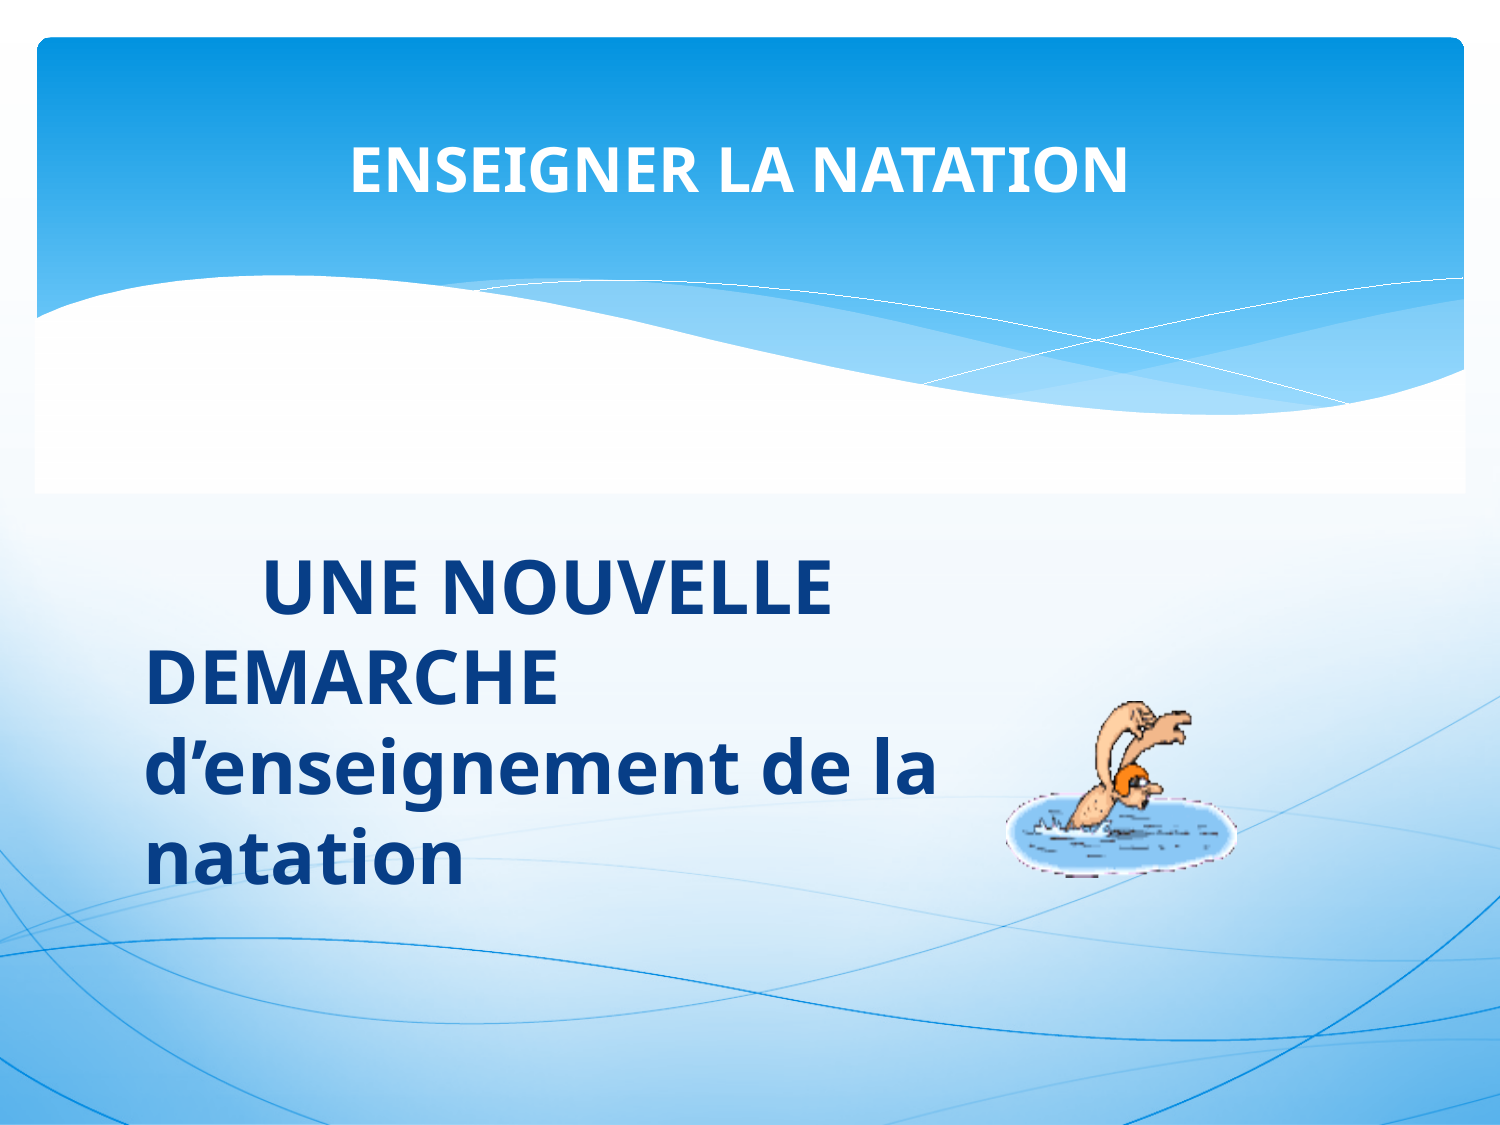

ENSEIGNER LA NATATION
# UNE NOUVELLE DEMARCHE d’enseignement de la natation